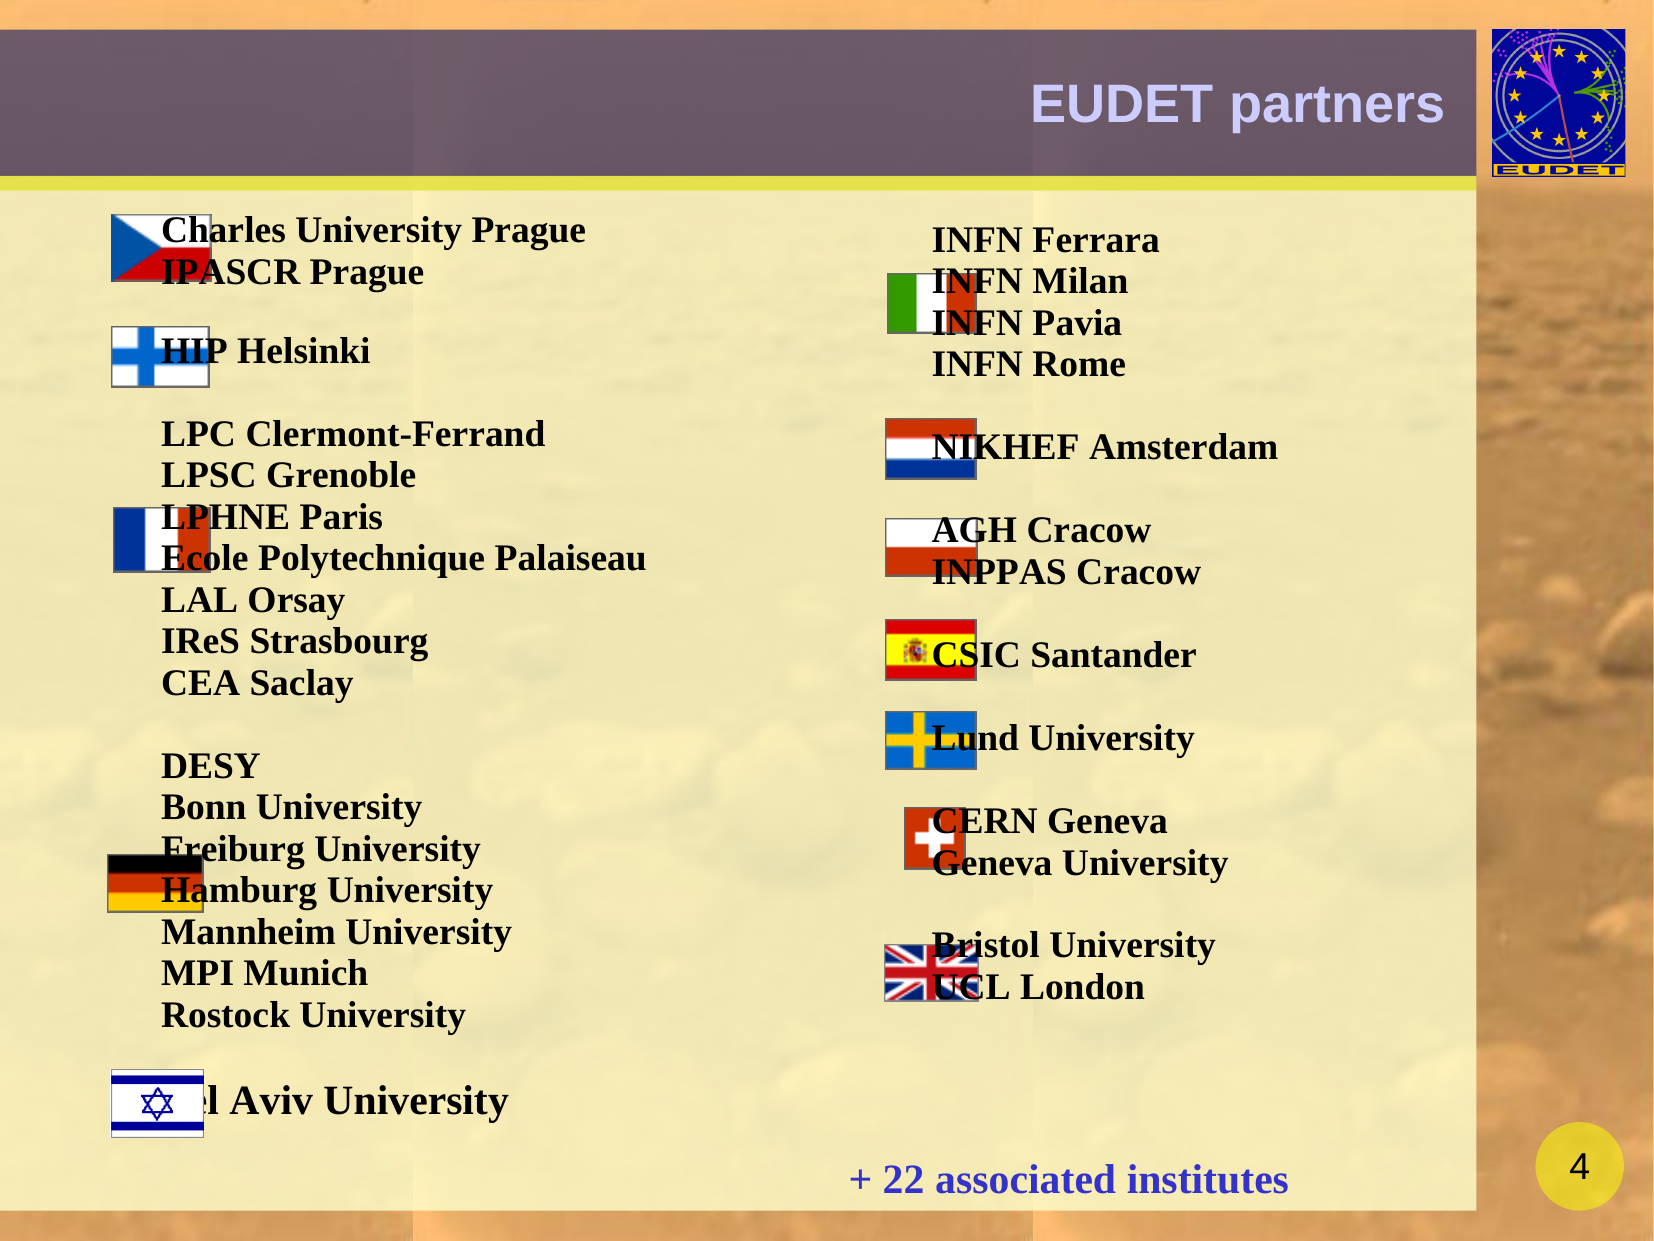

# EUDET partners
Charles University Prague
IPASCR Prague
HIP Helsinki
LPC Clermont-Ferrand
LPSC Grenoble
LPHNE Paris
Ecole Polytechnique Palaiseau
LAL Orsay
IReS Strasbourg
CEA Saclay
DESY
Bonn University
Freiburg University
Hamburg University
Mannheim University
MPI Munich
Rostock University
Tel Aviv University
INFN Ferrara
INFN Milan
INFN Pavia
INFN Rome
NIKHEF Amsterdam
AGH Cracow
INPPAS Cracow
CSIC Santander
Lund University
CERN Geneva
Geneva University
Bristol University
UCL London
+ 22 associated institutes